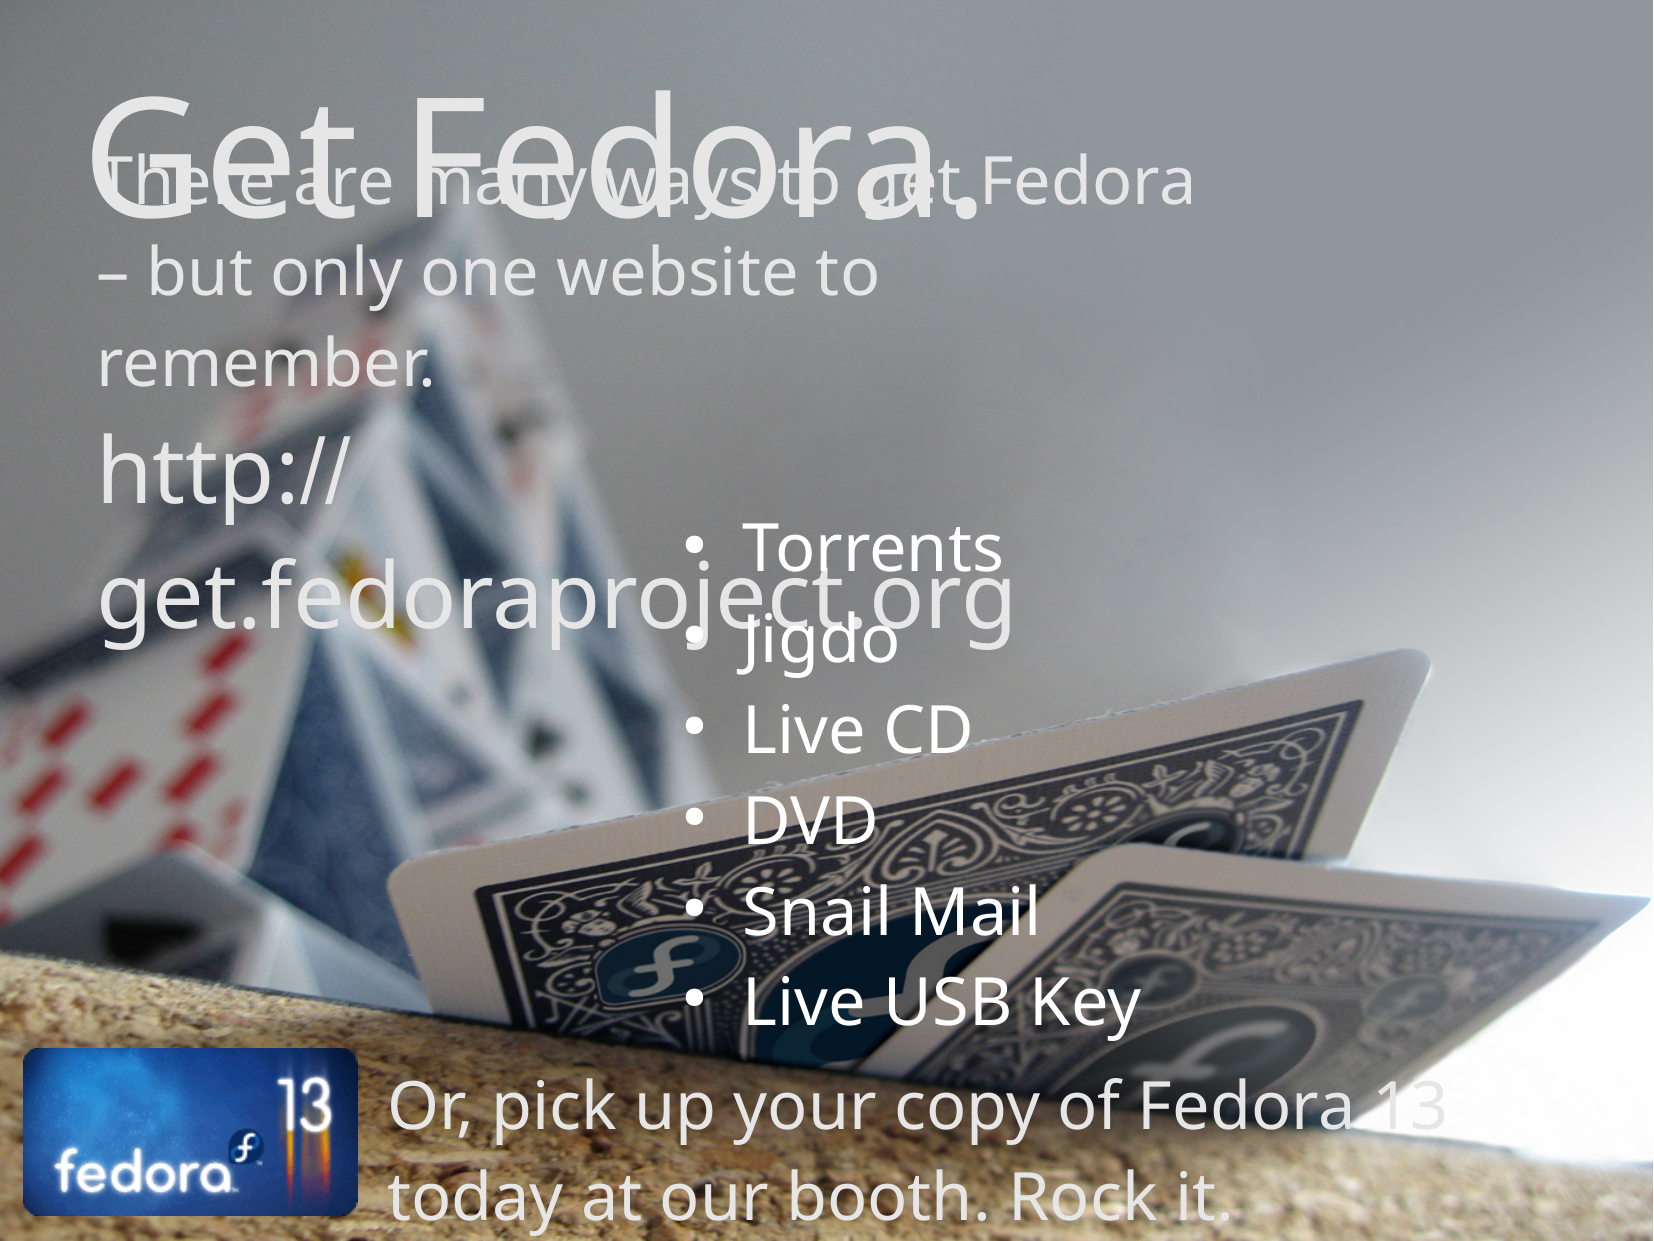

# Get Fedora.
There are many ways to get Fedora – but only one website to remember.
http://get.fedoraproject.org
Torrents
Jigdo
Live CD
DVD
Snail Mail
Live USB Key
Or, pick up your copy of Fedora 13 today at our booth. Rock it.